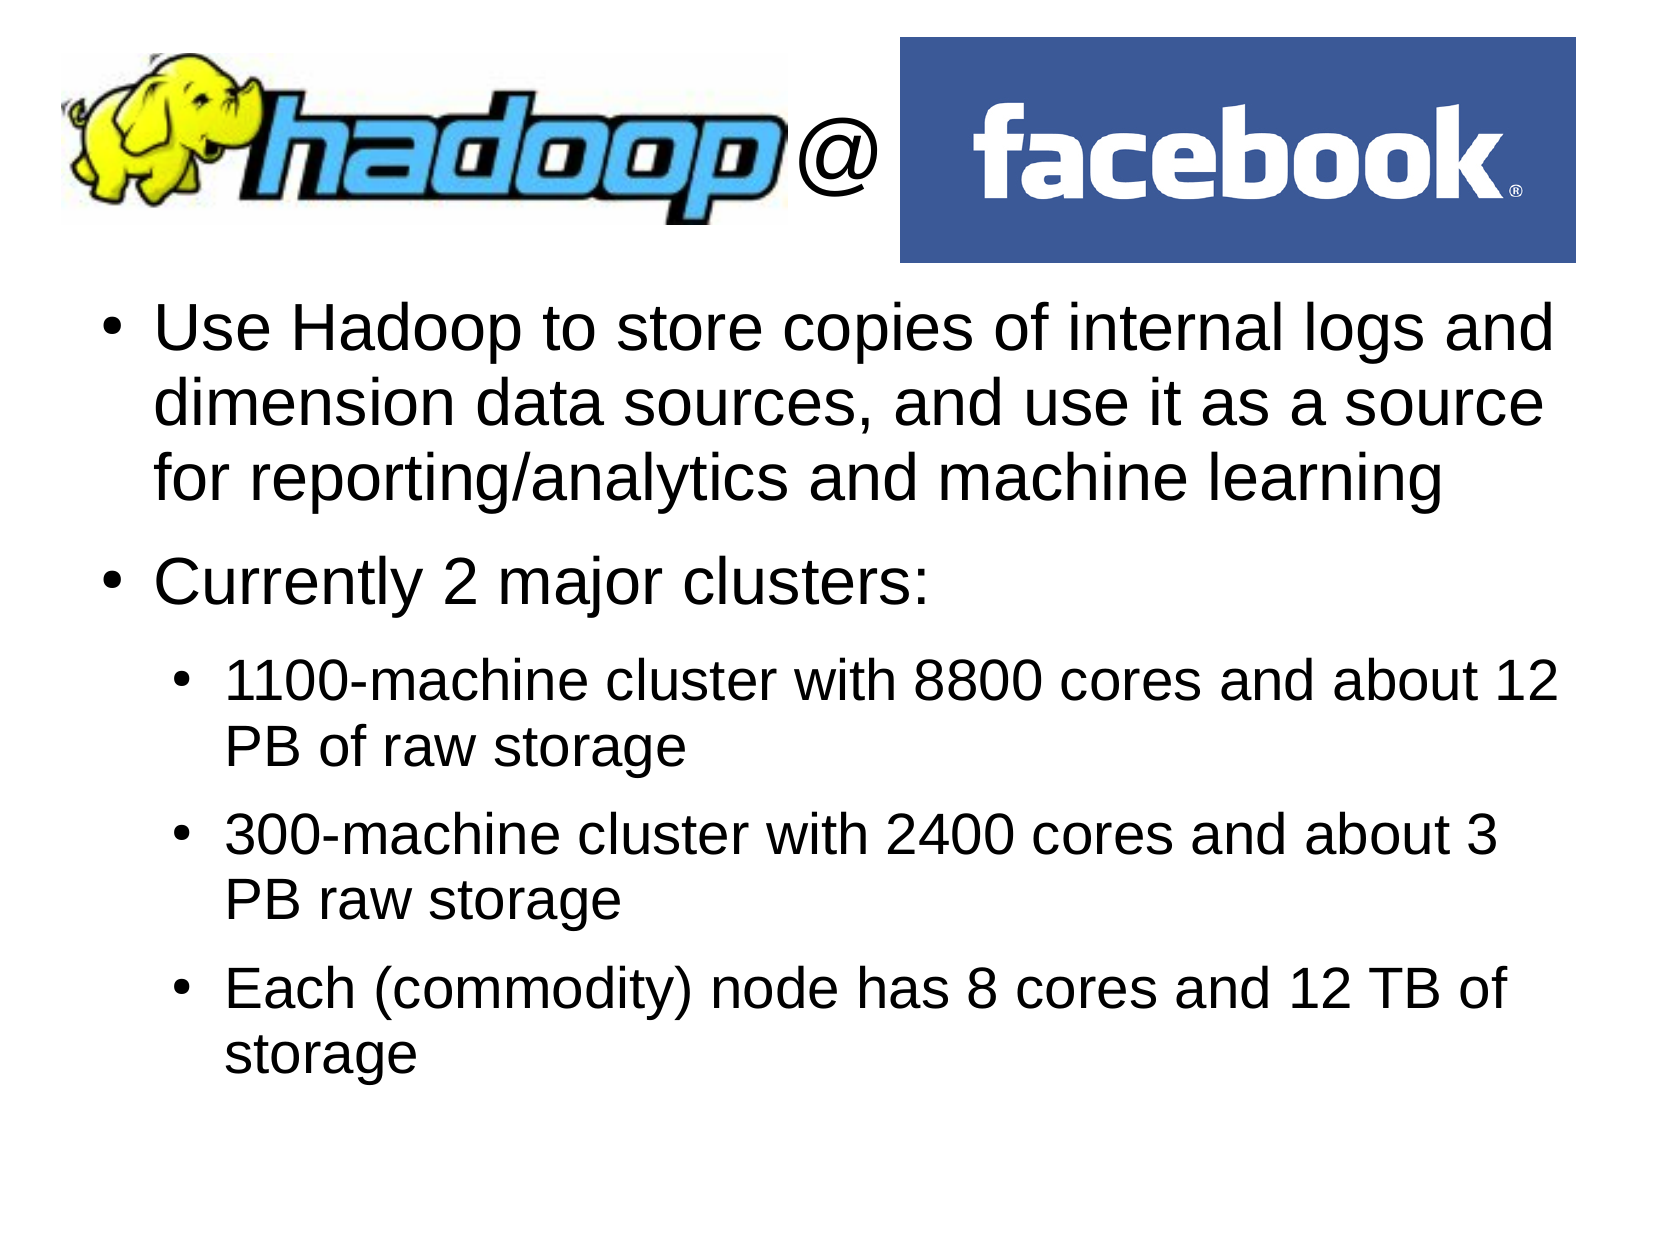

# @
Use Hadoop to store copies of internal logs and dimension data sources, and use it as a source for reporting/analytics and machine learning
Currently 2 major clusters:
1100-machine cluster with 8800 cores and about 12 PB of raw storage
300-machine cluster with 2400 cores and about 3 PB raw storage
Each (commodity) node has 8 cores and 12 TB of storage